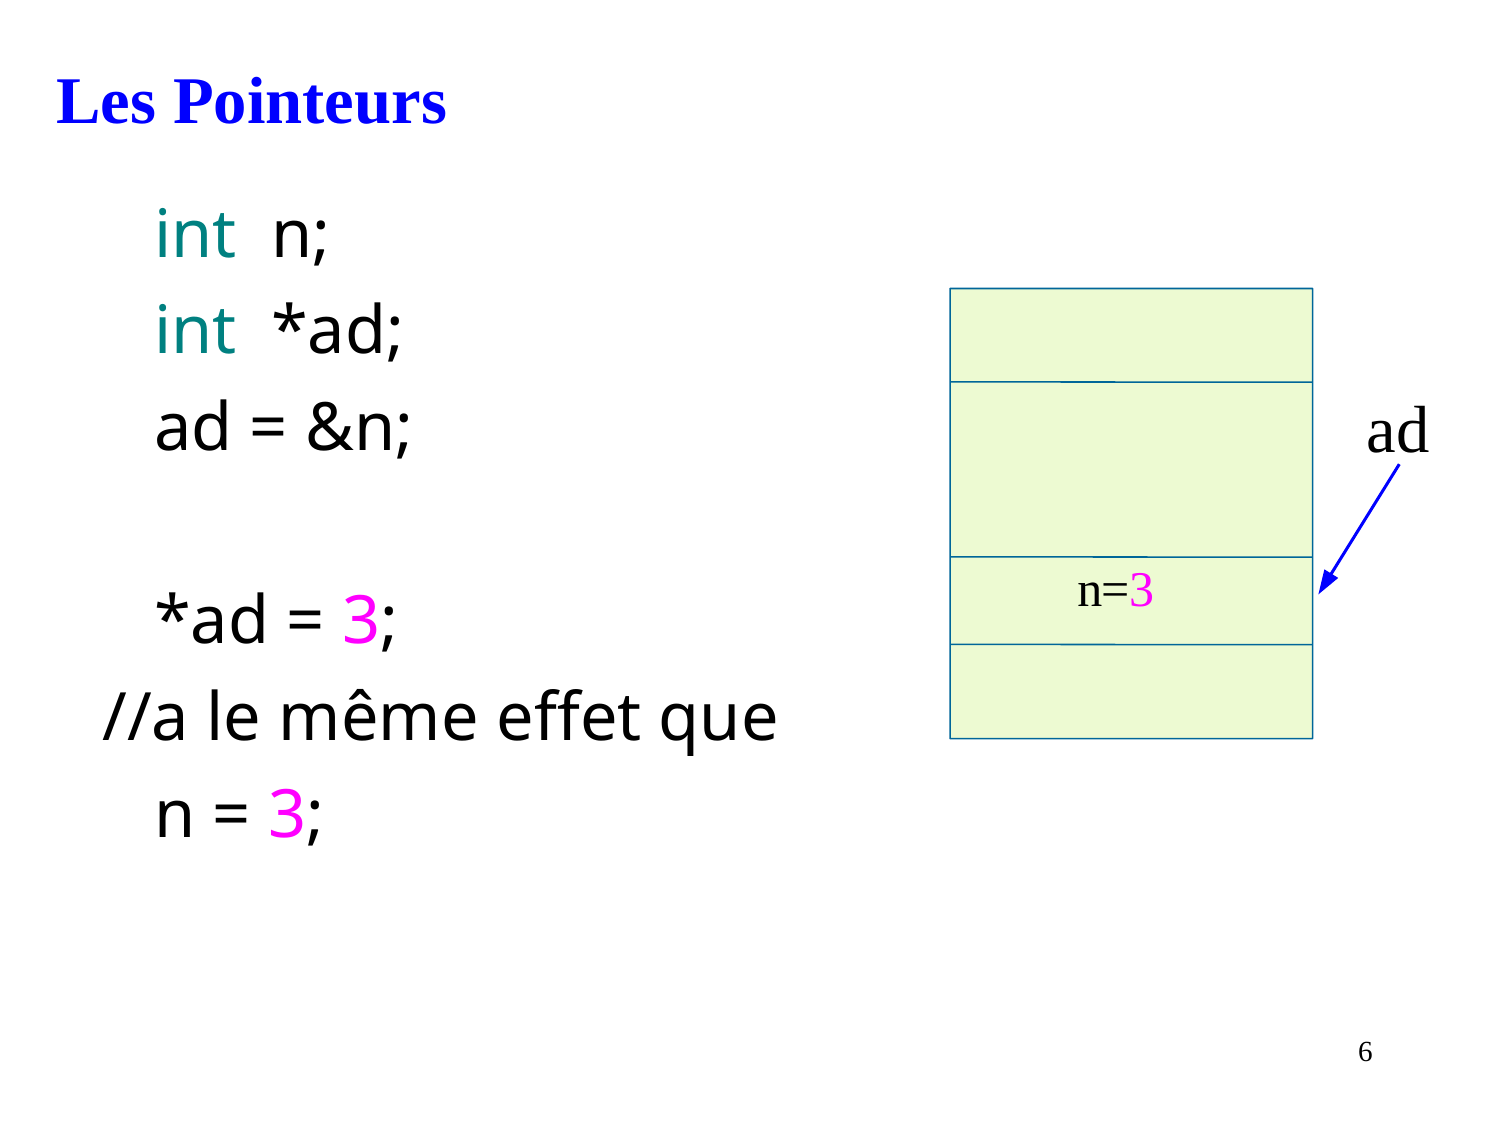

Les Pointeurs
 int n;
 int *ad;
 ad = &n;
 *ad = 3;
//a le même effet que
 n = 3;
ad
n
=3
6